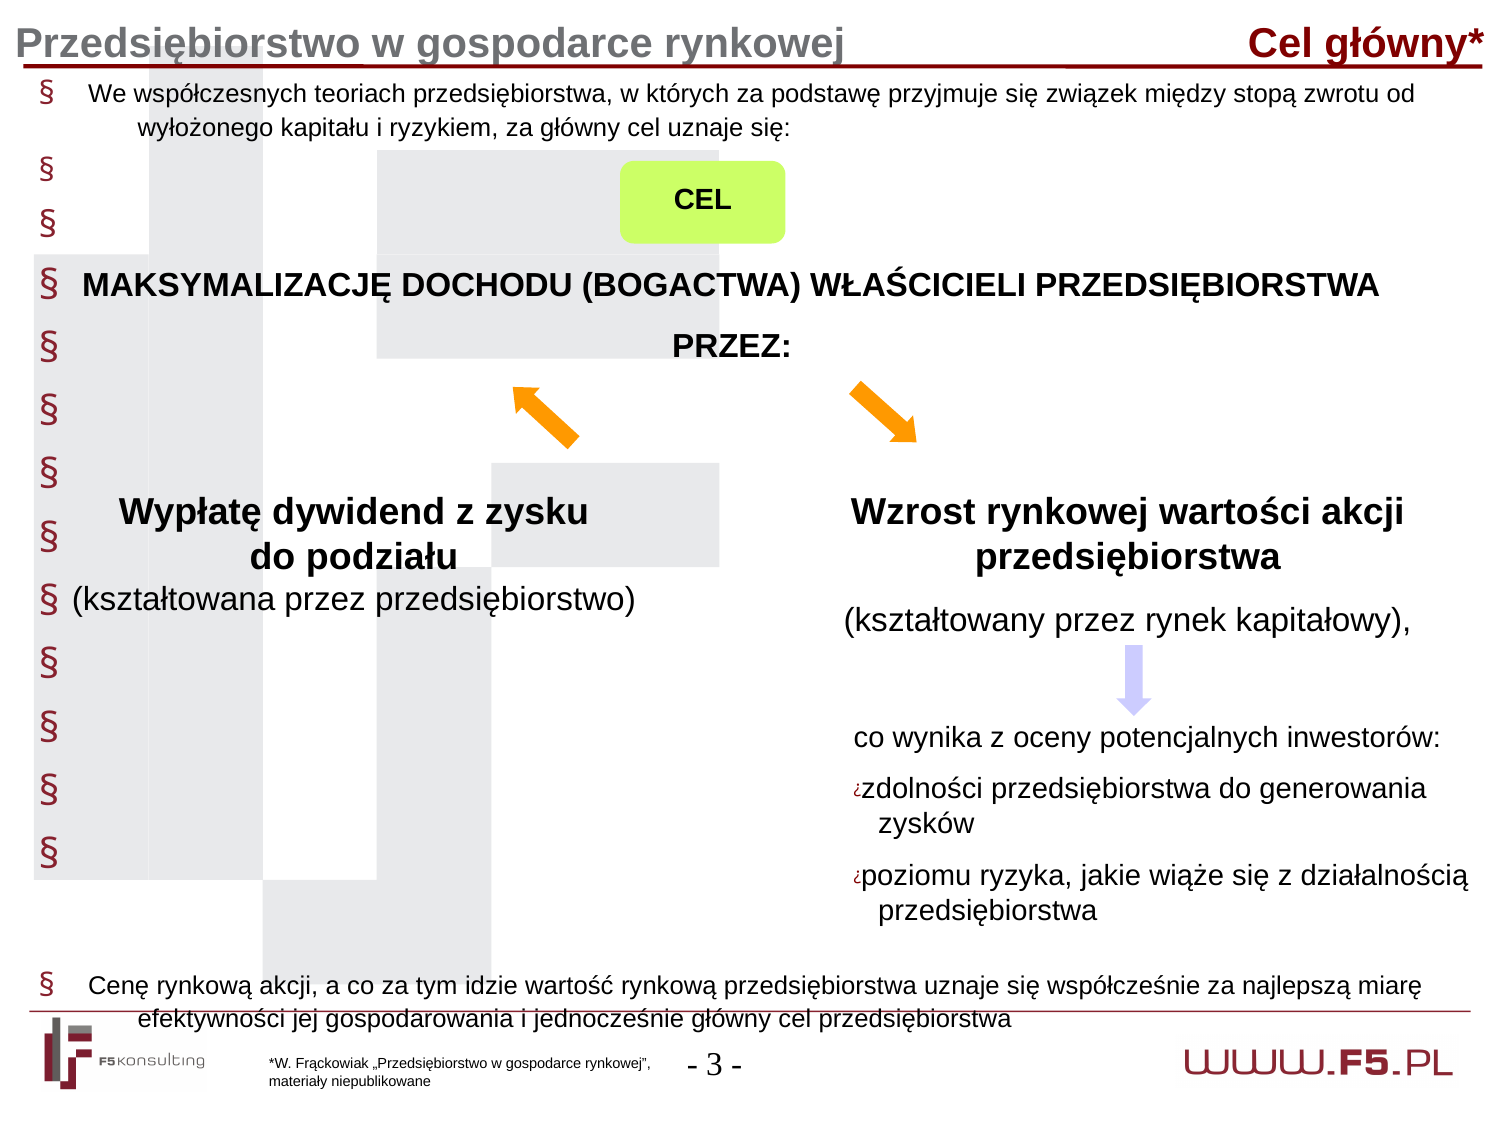

# Przedsiębiorstwo w gospodarce rynkowej Cel główny*
We współczesnych teoriach przedsiębiorstwa, w których za podstawę przyjmuje się związek między stopą zwrotu od wyłożonego kapitału i ryzykiem, za główny cel uznaje się:
Cenę rynkową akcji, a co za tym idzie wartość rynkową przedsiębiorstwa uznaje się współcześnie za najlepszą miarę efektywności jej gospodarowania i jednocześnie główny cel przedsiębiorstwa
CEL
MAKSYMALIZACJĘ DOCHODU (BOGACTWA) WŁAŚCICIELI PRZEDSIĘBIORSTWA
PRZEZ:
Wypłatę dywidend z zysku
do podziału
(kształtowana przez przedsiębiorstwo)
Wzrost rynkowej wartości akcji przedsiębiorstwa
(kształtowany przez rynek kapitałowy),
co wynika z oceny potencjalnych inwestorów:
zdolności przedsiębiorstwa do generowania
 zysków
poziomu ryzyka, jakie wiąże się z działalnością
 przedsiębiorstwa
- 3 -
*W. Frąckowiak „Przedsiębiorstwo w gospodarce rynkowej”, materiały niepublikowane